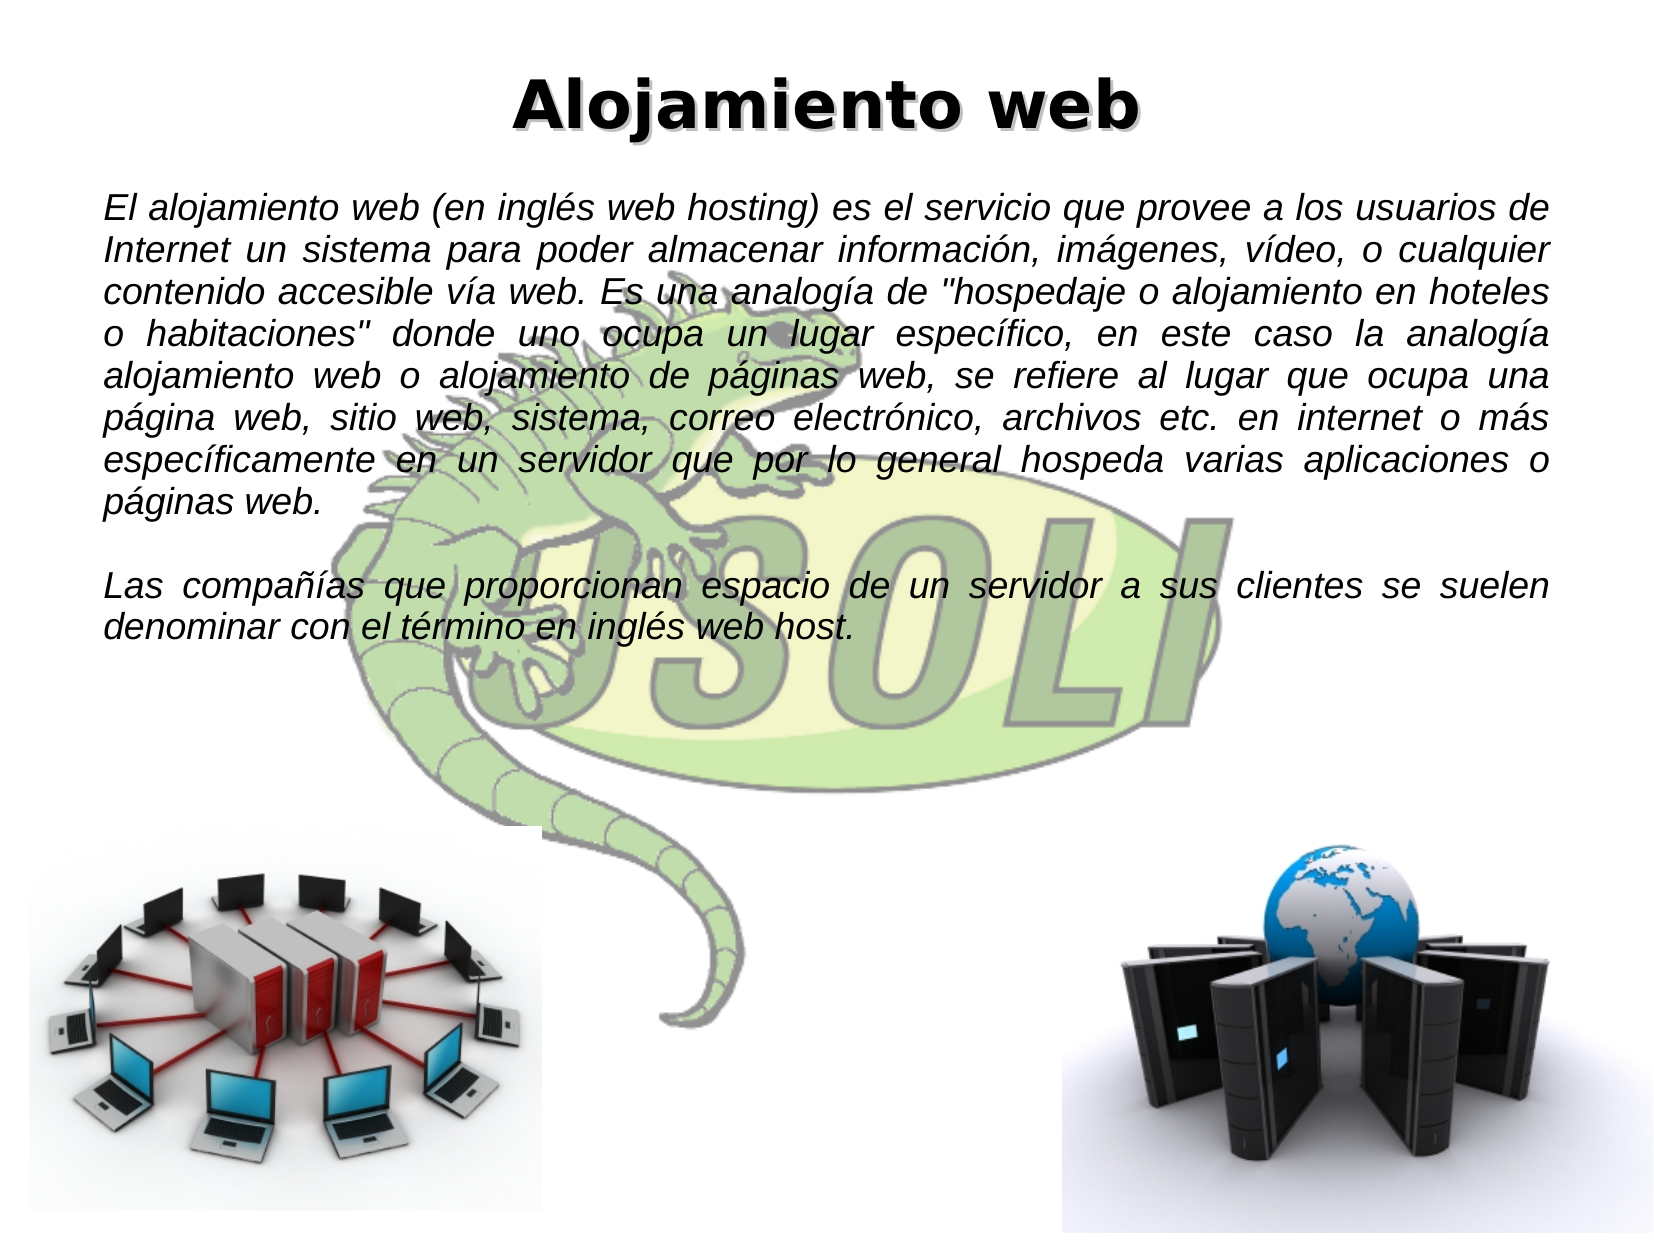

Alojamiento web
El alojamiento web (en inglés web hosting) es el servicio que provee a los usuarios de Internet un sistema para poder almacenar información, imágenes, vídeo, o cualquier contenido accesible vía web. Es una analogía de "hospedaje o alojamiento en hoteles o habitaciones" donde uno ocupa un lugar específico, en este caso la analogía alojamiento web o alojamiento de páginas web, se refiere al lugar que ocupa una página web, sitio web, sistema, correo electrónico, archivos etc. en internet o más específicamente en un servidor que por lo general hospeda varias aplicaciones o páginas web.
Las compañías que proporcionan espacio de un servidor a sus clientes se suelen denominar con el término en inglés web host.